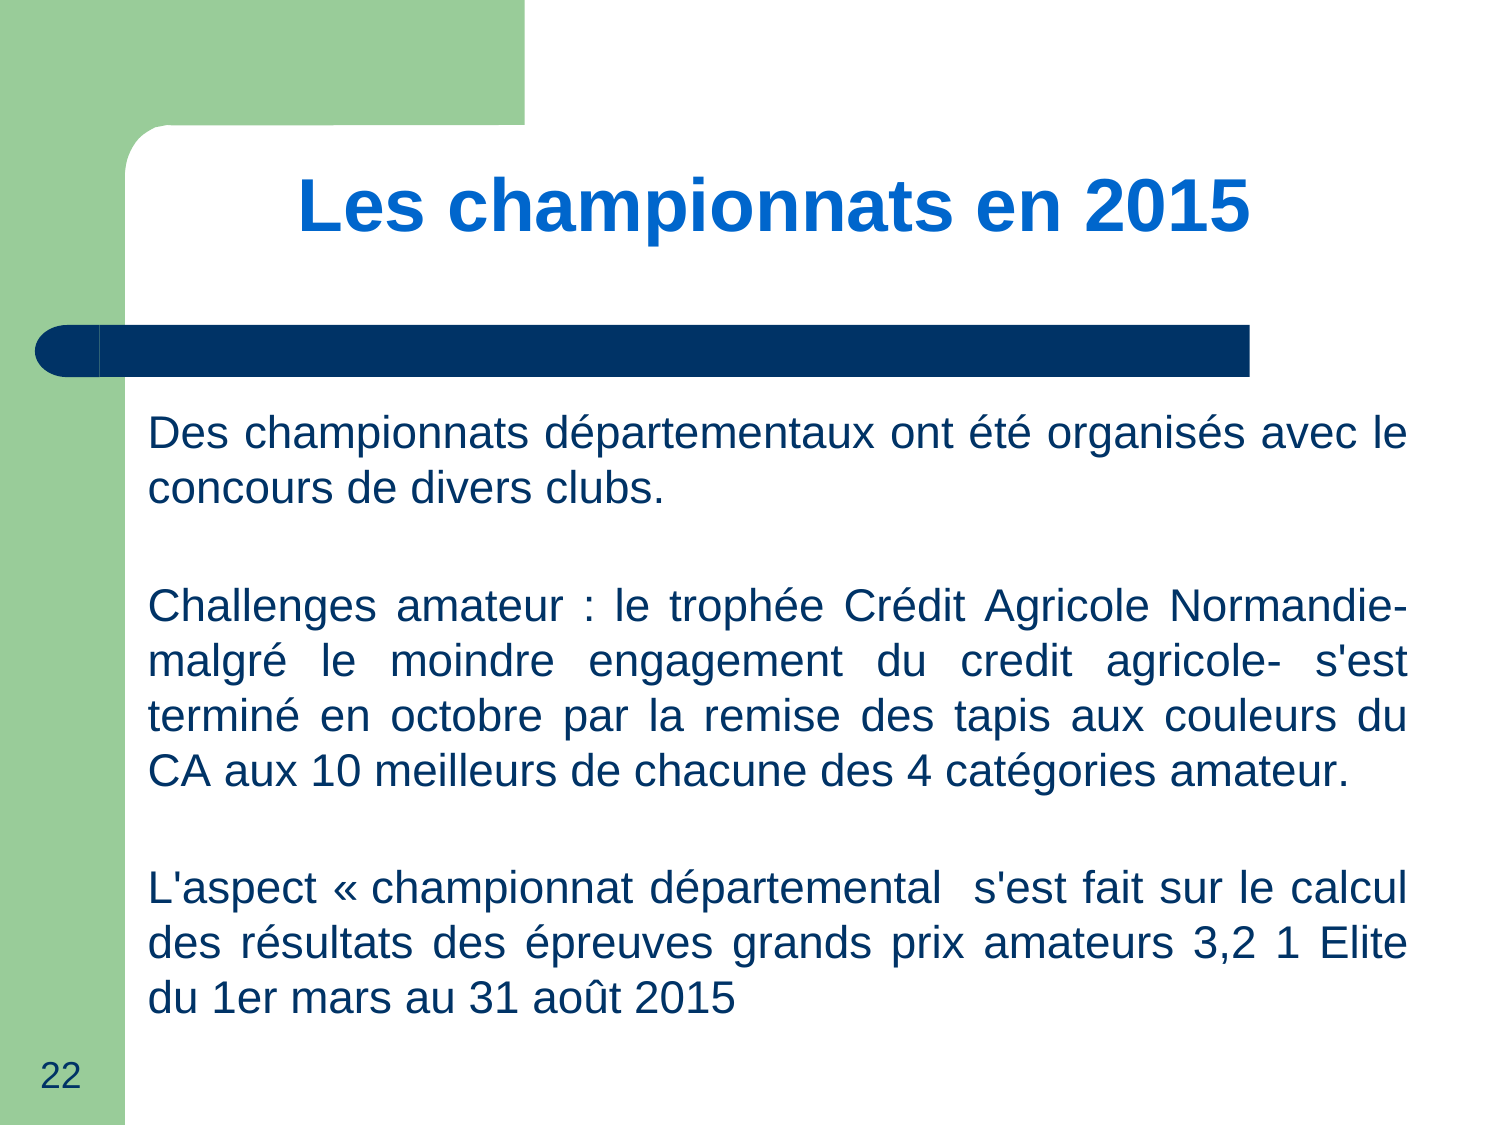

# Les championnats en 2015
Des championnats départementaux ont été organisés avec le concours de divers clubs.
Challenges amateur : le trophée Crédit Agricole Normandie- malgré le moindre engagement du credit agricole- s'est terminé en octobre par la remise des tapis aux couleurs du CA aux 10 meilleurs de chacune des 4 catégories amateur.
L'aspect « championnat départemental s'est fait sur le calcul des résultats des épreuves grands prix amateurs 3,2 1 Elite du 1er mars au 31 août 2015
22